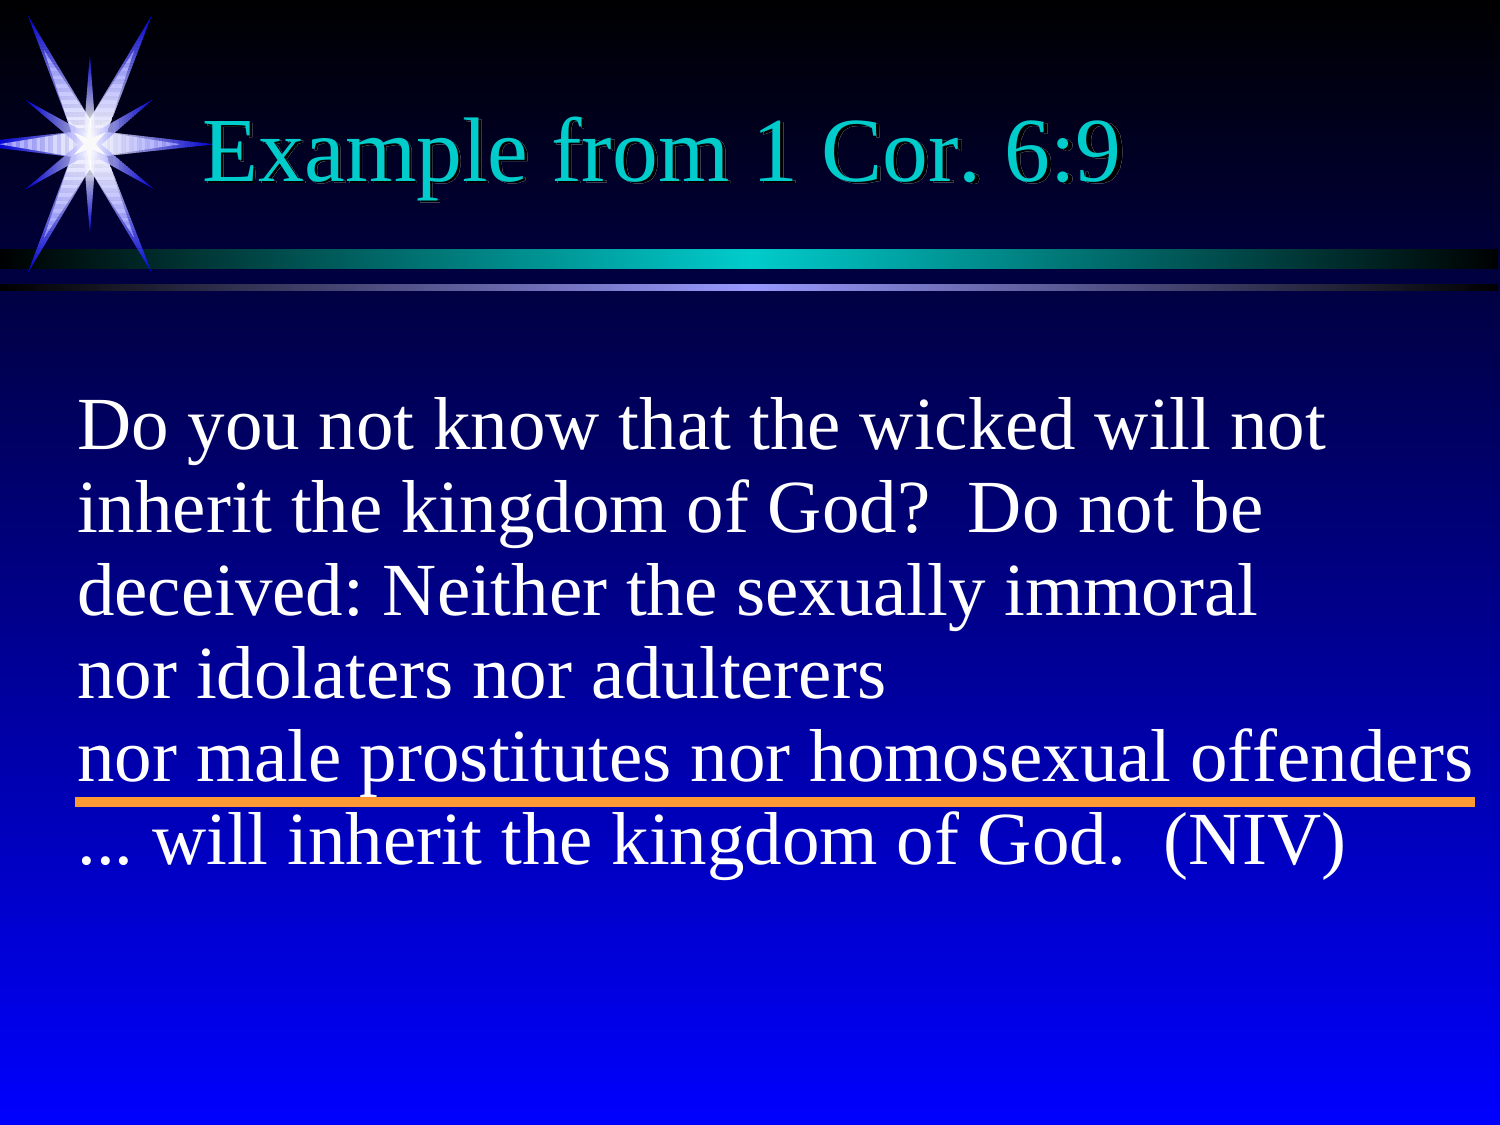

# Example from 1 Cor. 6:9
Do you not know that the wicked will not inherit the kingdom of God? Do not be deceived: Neither the sexually immoral
nor idolaters nor adulterers
nor male prostitutes nor homosexual offenders ... will inherit the kingdom of God. (NIV)